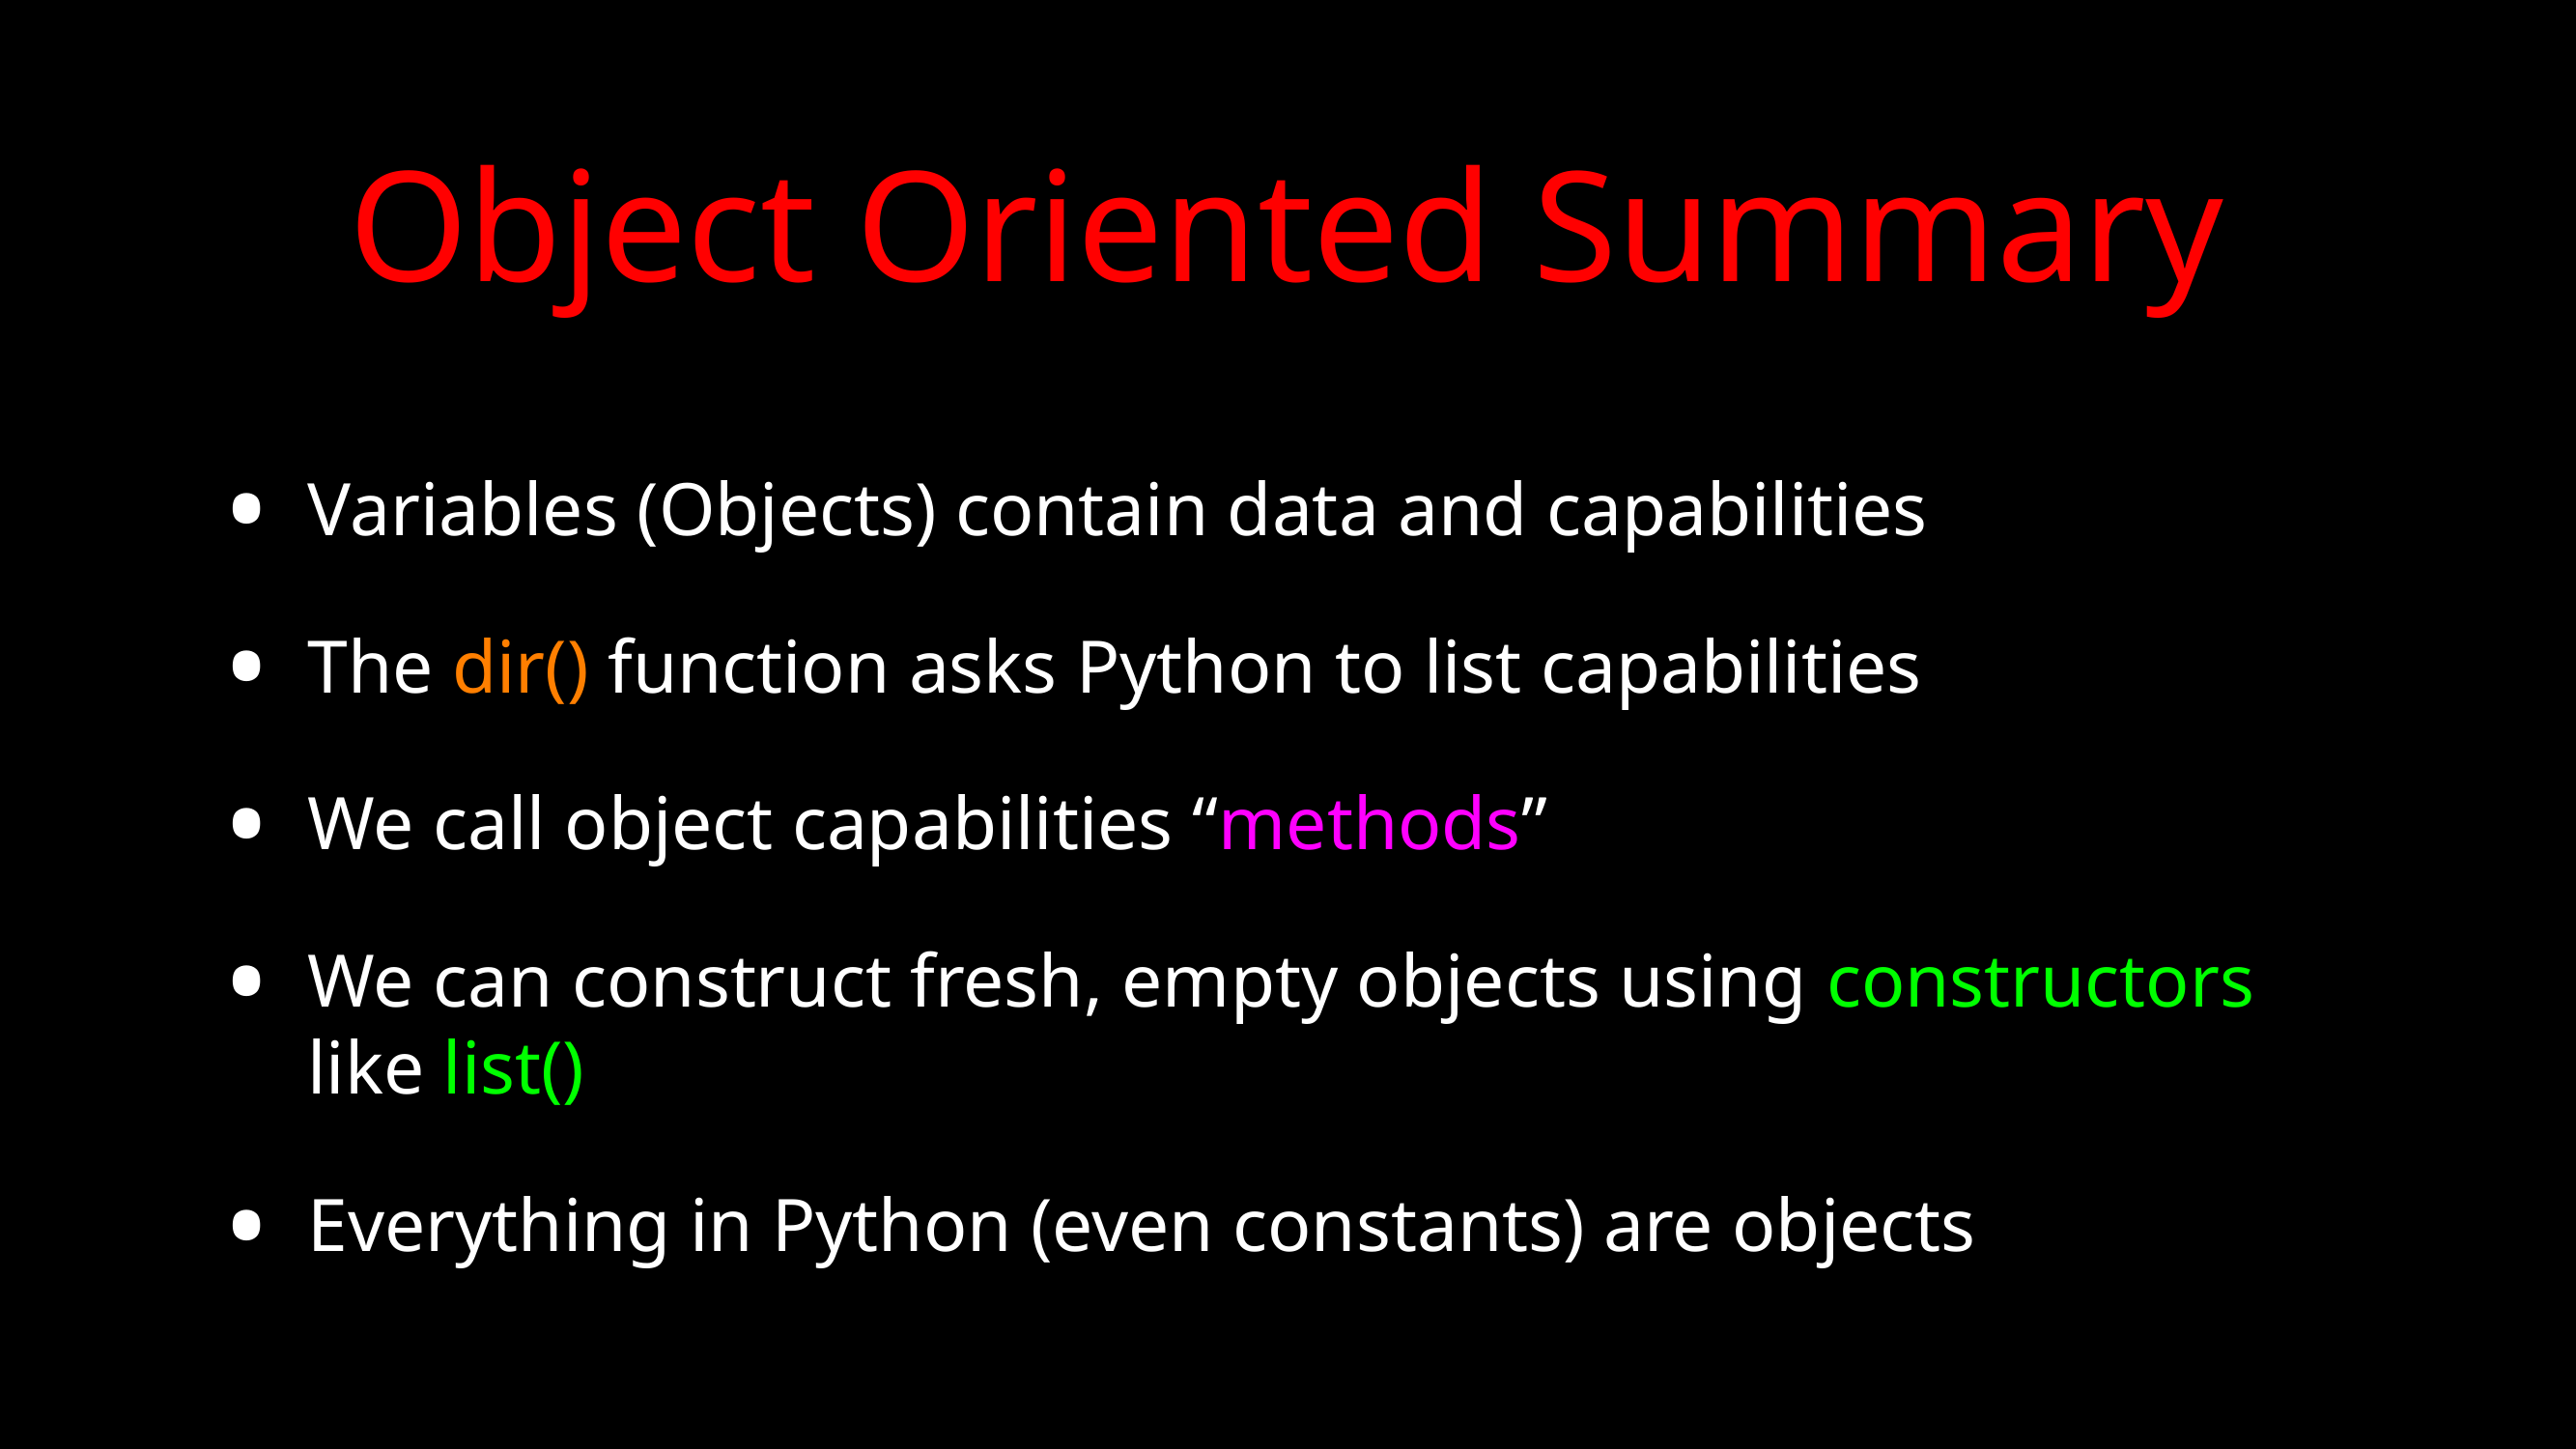

# Object Oriented Summary
Variables (Objects) contain data and capabilities
The dir() function asks Python to list capabilities
We call object capabilities “methods”
We can construct fresh, empty objects using constructors like list()
Everything in Python (even constants) are objects